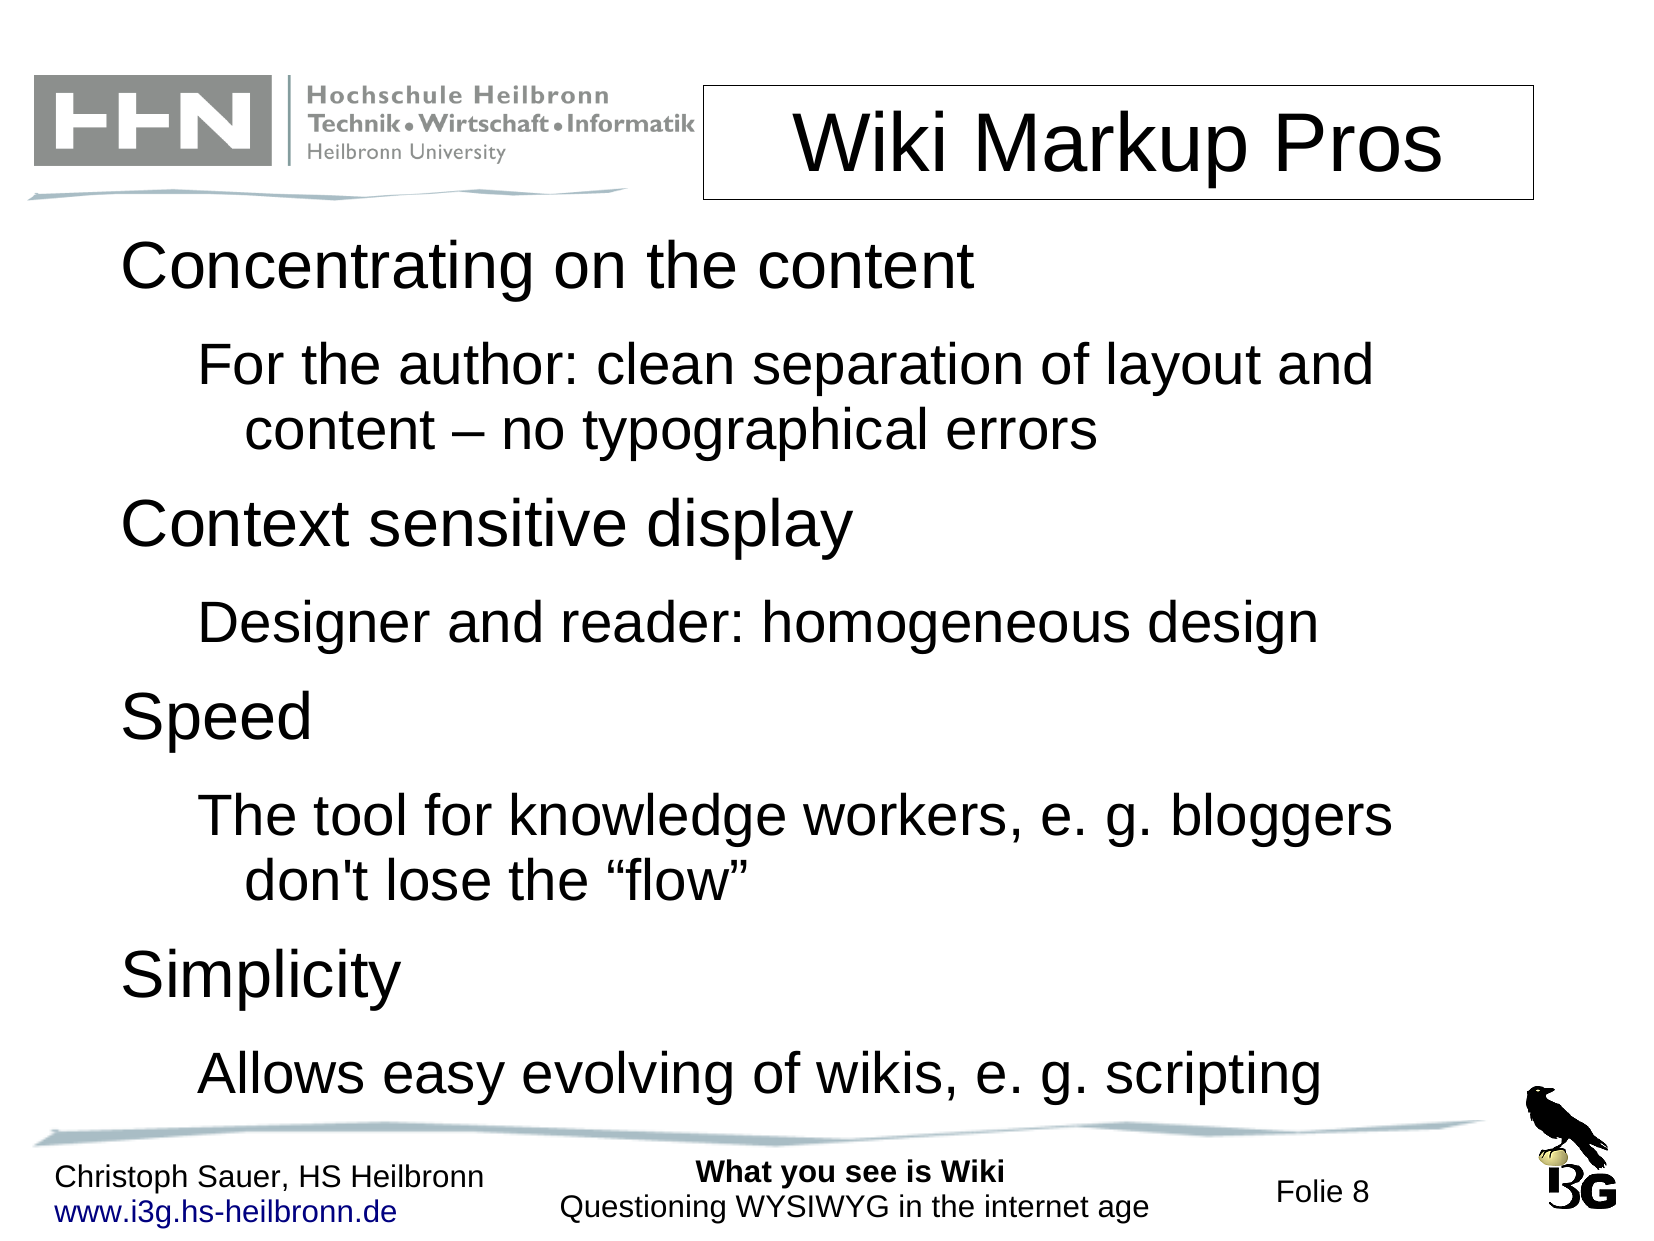

# Wiki Markup Pros
Concentrating on the content
For the author: clean separation of layout and content – no typographical errors
Context sensitive display
Designer and reader: homogeneous design
Speed
The tool for knowledge workers, e. g. bloggers don't lose the “flow”
Simplicity
Allows easy evolving of wikis, e. g. scripting